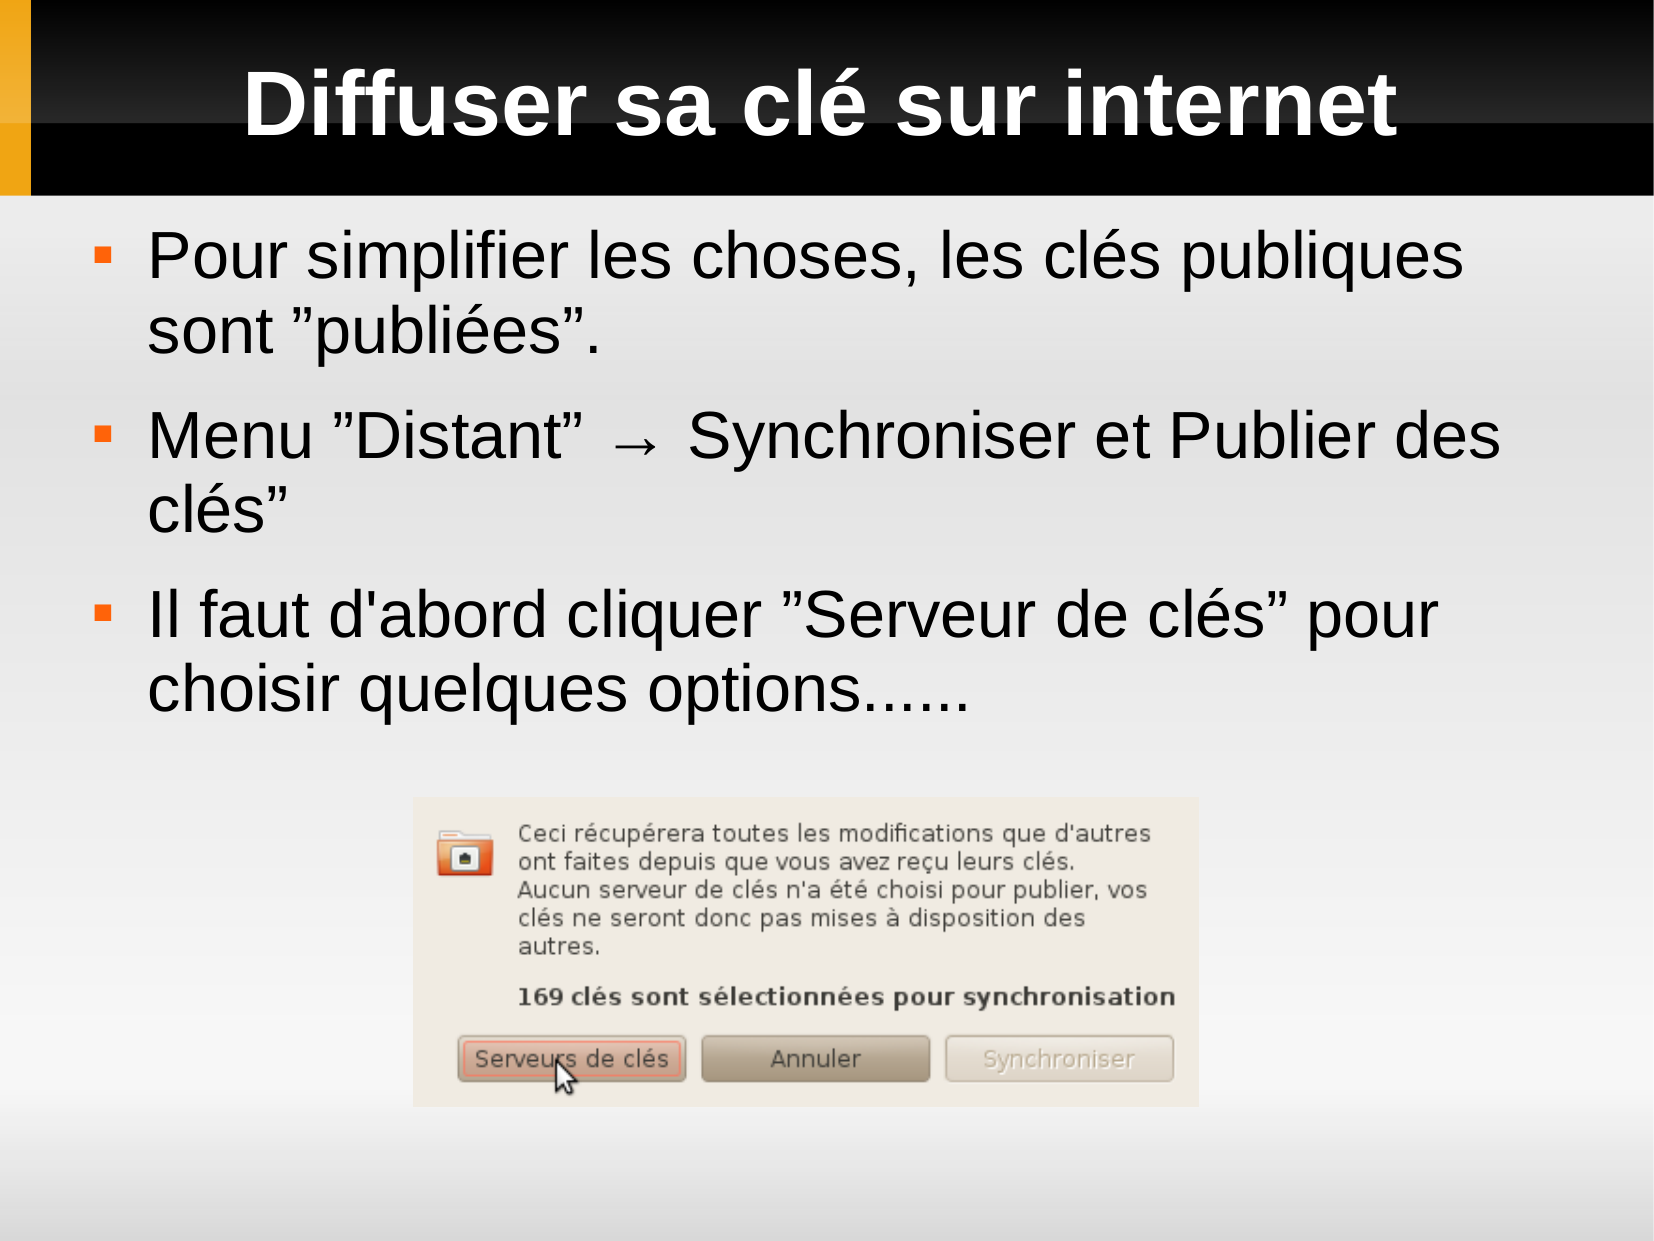

# Diffuser sa clé sur internet
Pour simplifier les choses, les clés publiques sont ”publiées”.
Menu ”Distant” → Synchroniser et Publier des clés”
Il faut d'abord cliquer ”Serveur de clés” pour choisir quelques options......